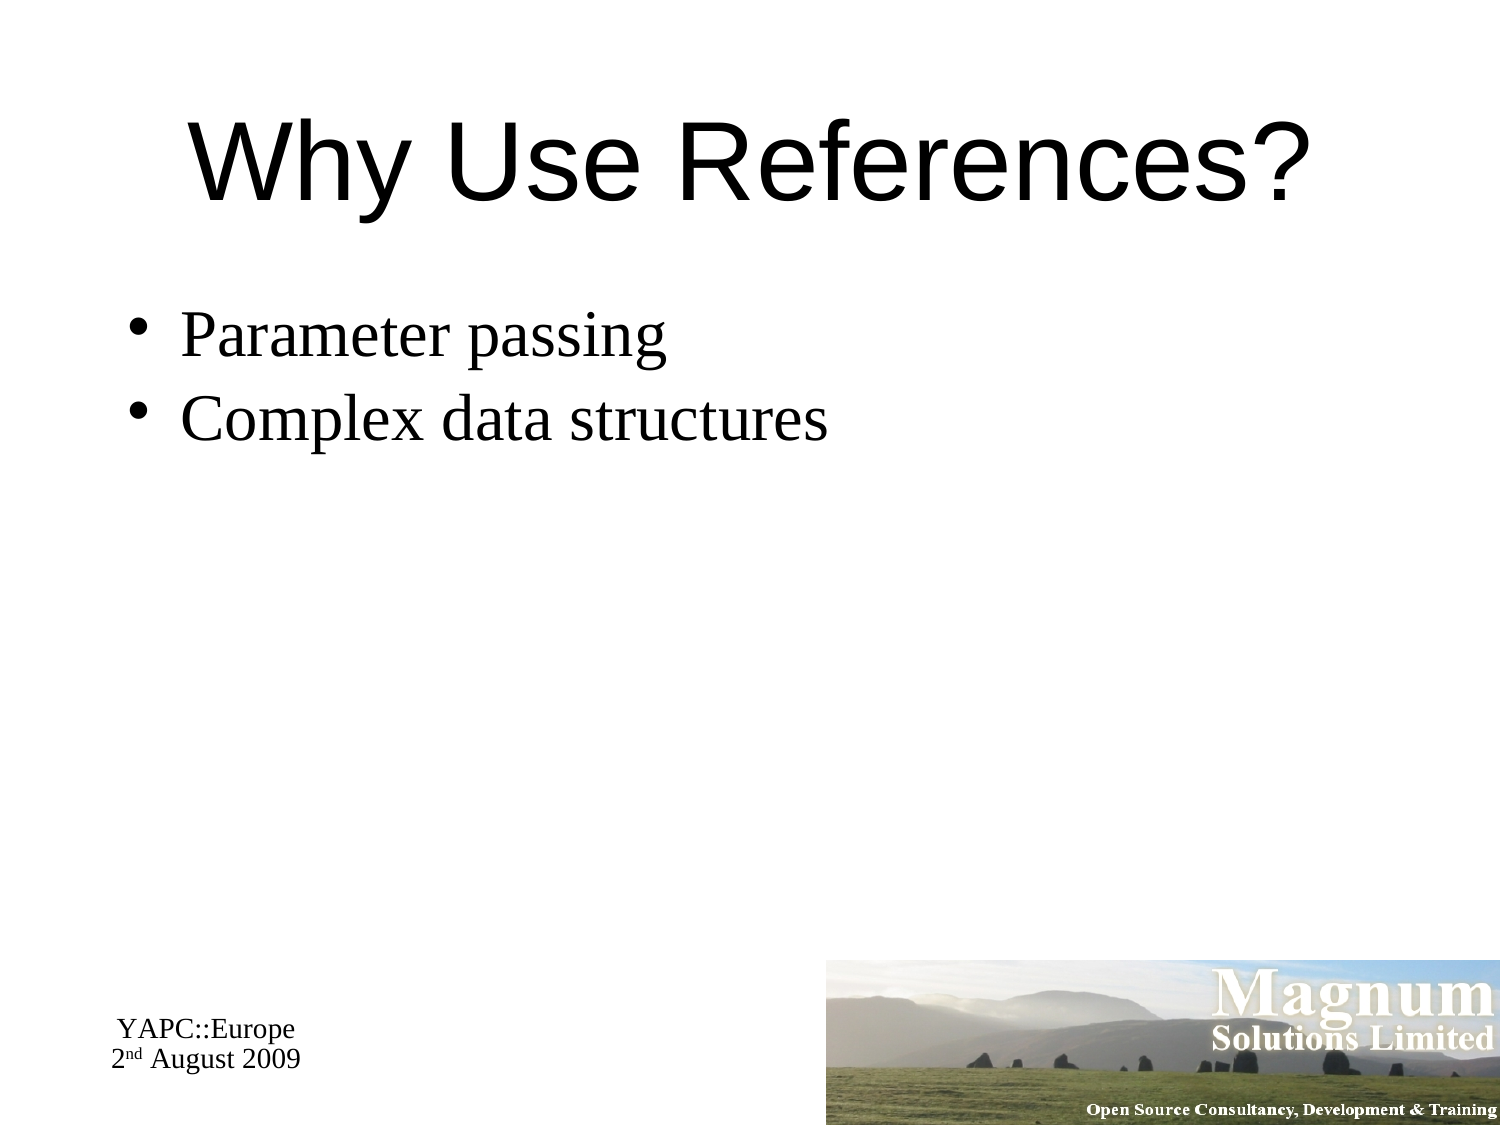

# Why Use References?
Parameter passing
Complex data structures